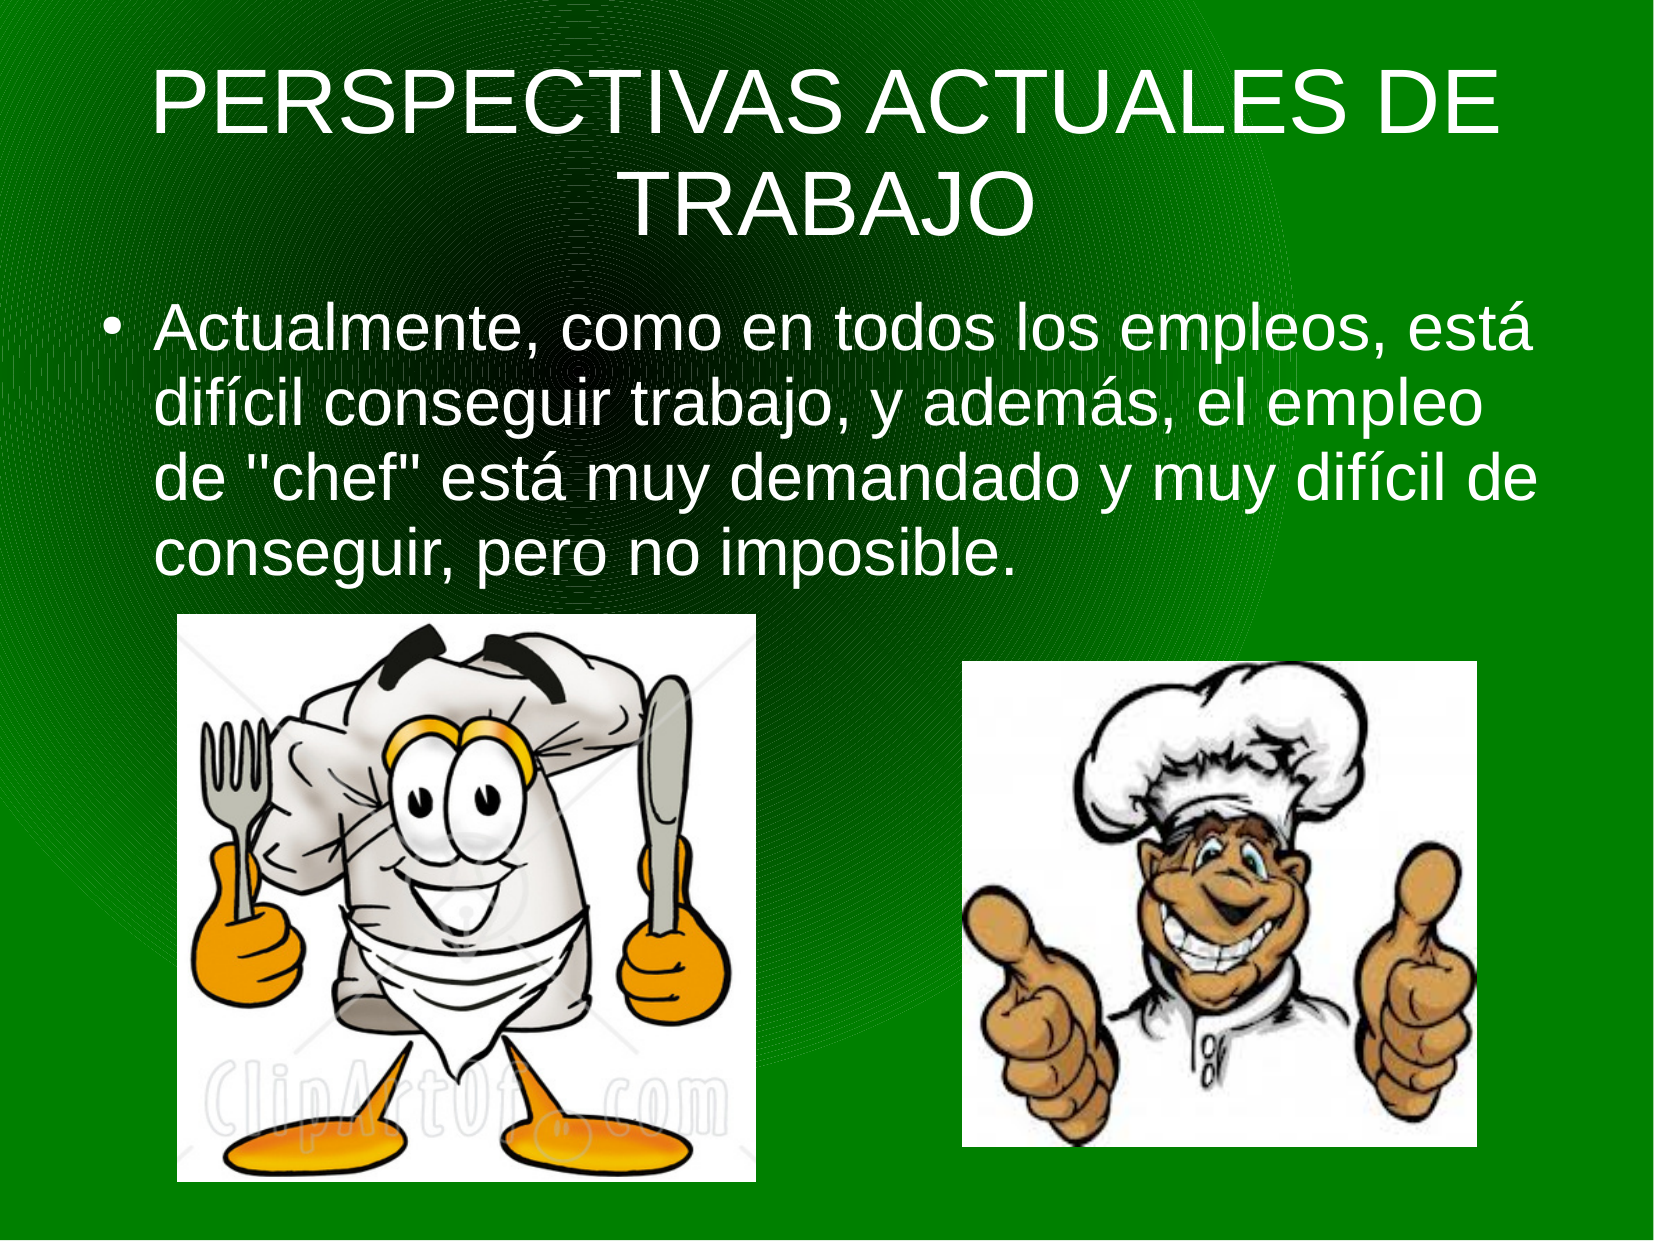

# PERSPECTIVAS ACTUALES DE TRABAJO
Actualmente, como en todos los empleos, está difícil conseguir trabajo, y además, el empleo de ''chef'' está muy demandado y muy difícil de conseguir, pero no imposible.